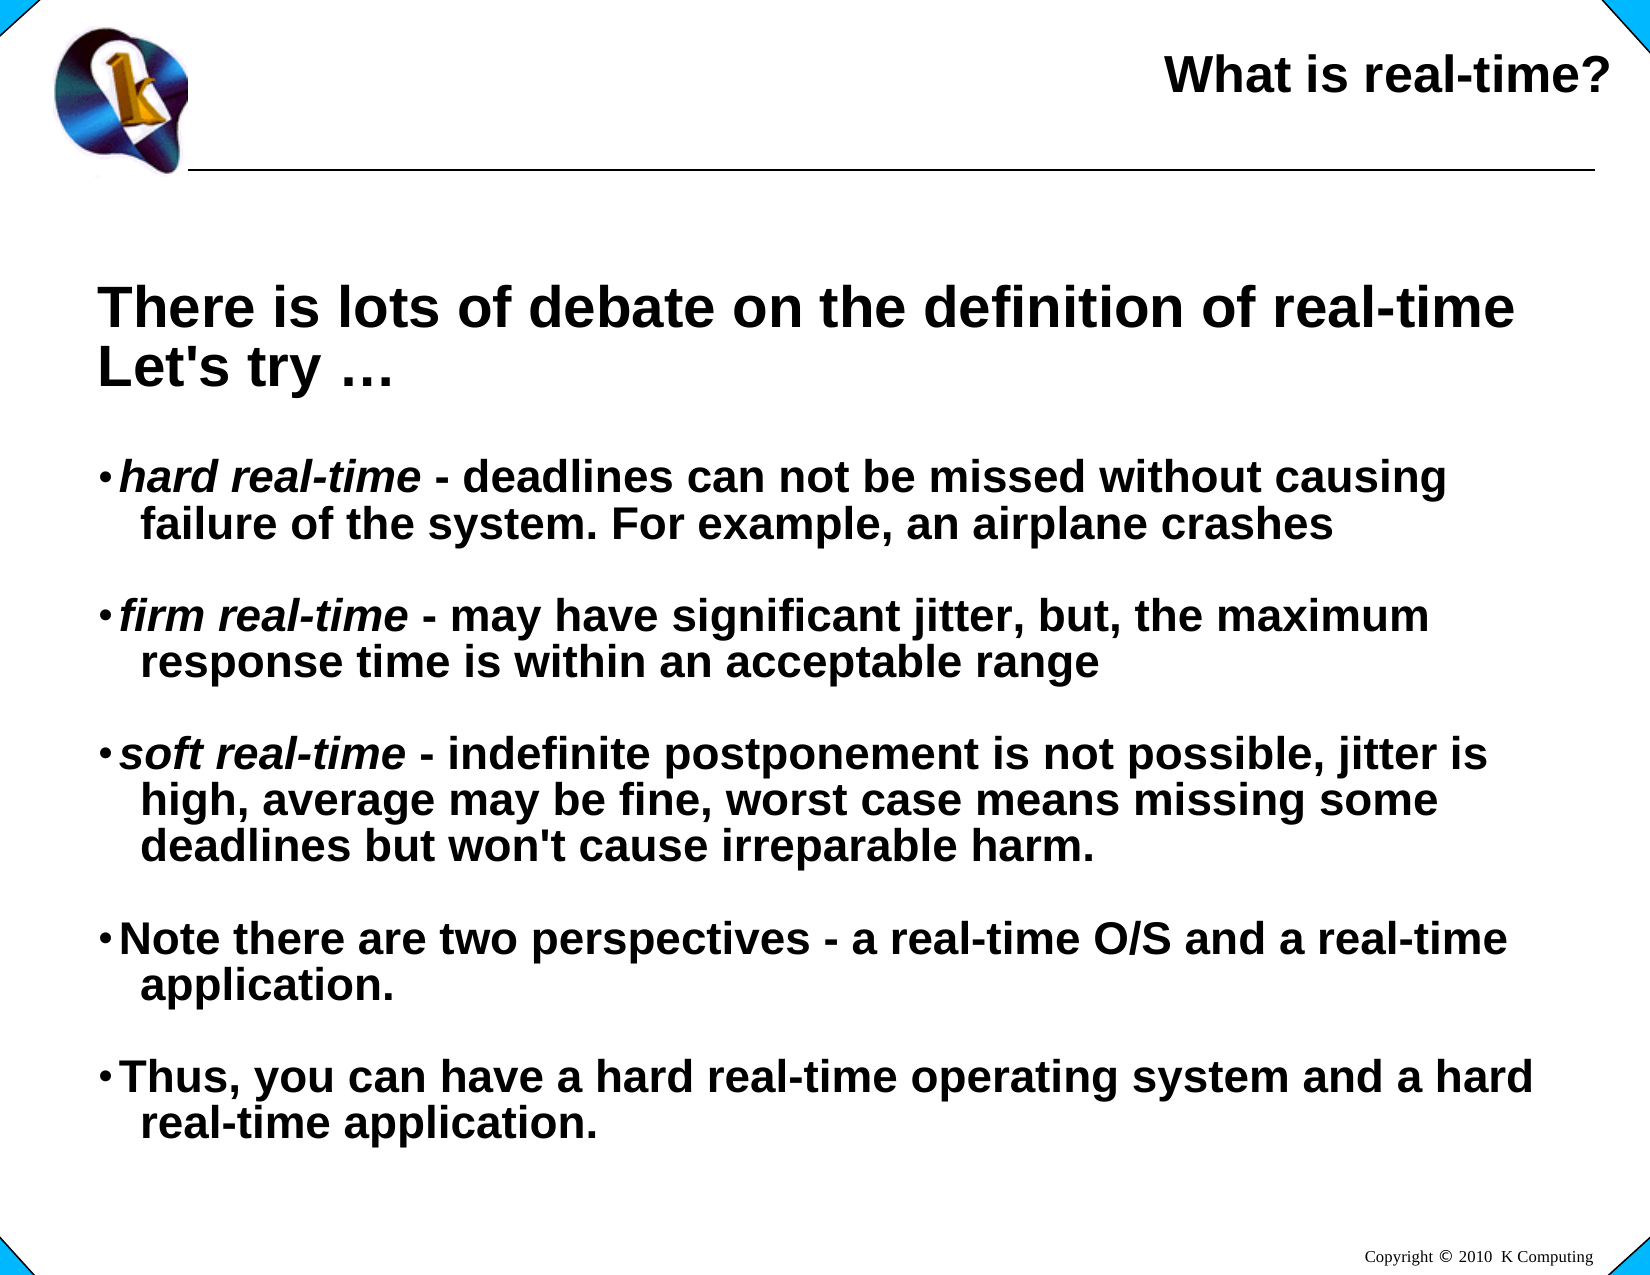

# What is real-time?
There is lots of debate on the definition of real-time
Let's try …
hard real-time - deadlines can not be missed without causing failure of the system. For example, an airplane crashes
firm real-time - may have significant jitter, but, the maximum response time is within an acceptable range
soft real-time - indefinite postponement is not possible, jitter is high, average may be fine, worst case means missing some deadlines but won't cause irreparable harm.
Note there are two perspectives - a real-time O/S and a real-time application.
Thus, you can have a hard real-time operating system and a hard real-time application.